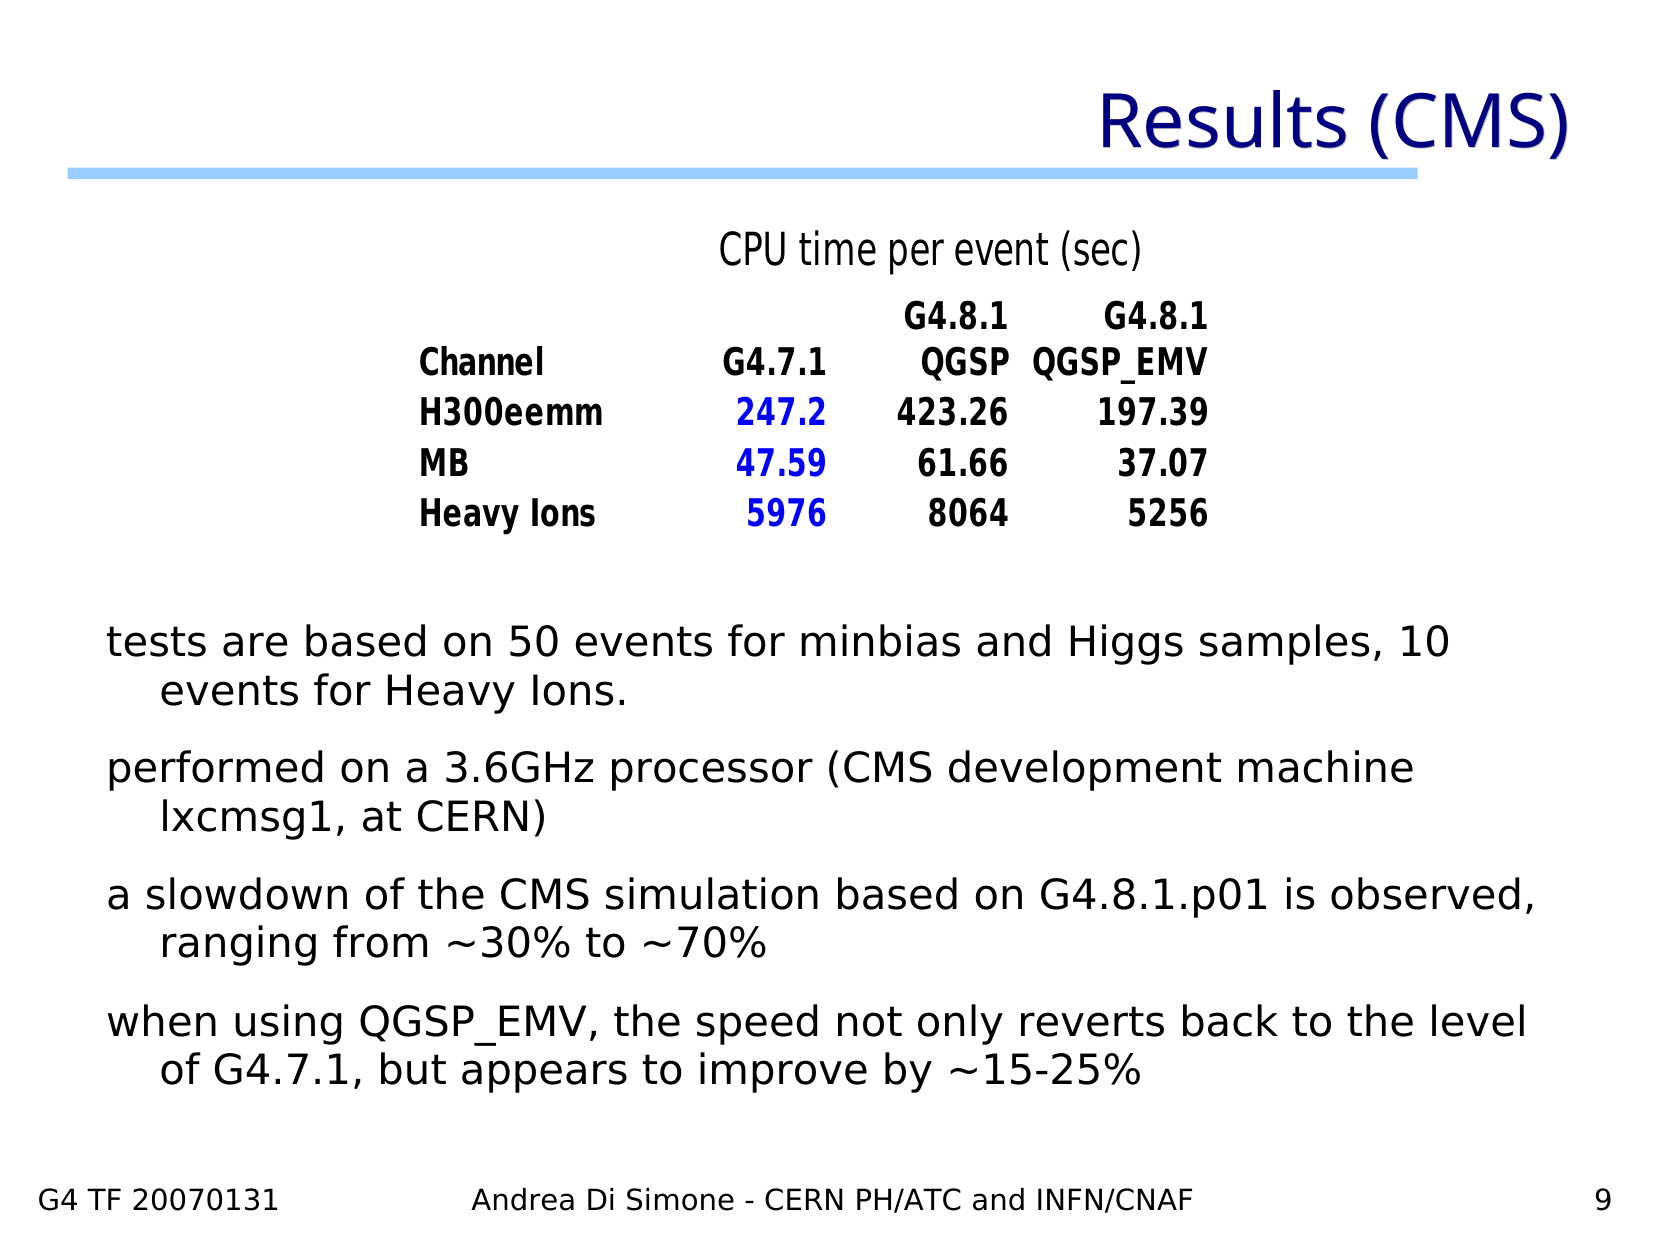

# Results (CMS)
tests are based on 50 events for minbias and Higgs samples, 10 events for Heavy Ions.
performed on a 3.6GHz processor (CMS development machine lxcmsg1, at CERN)
a slowdown of the CMS simulation based on G4.8.1.p01 is observed, ranging from ~30% to ~70%
when using QGSP_EMV, the speed not only reverts back to the level of G4.7.1, but appears to improve by ~15-25%
G4 TF 20070131
Andrea Di Simone - CERN PH/ATC and INFN/CNAF
9